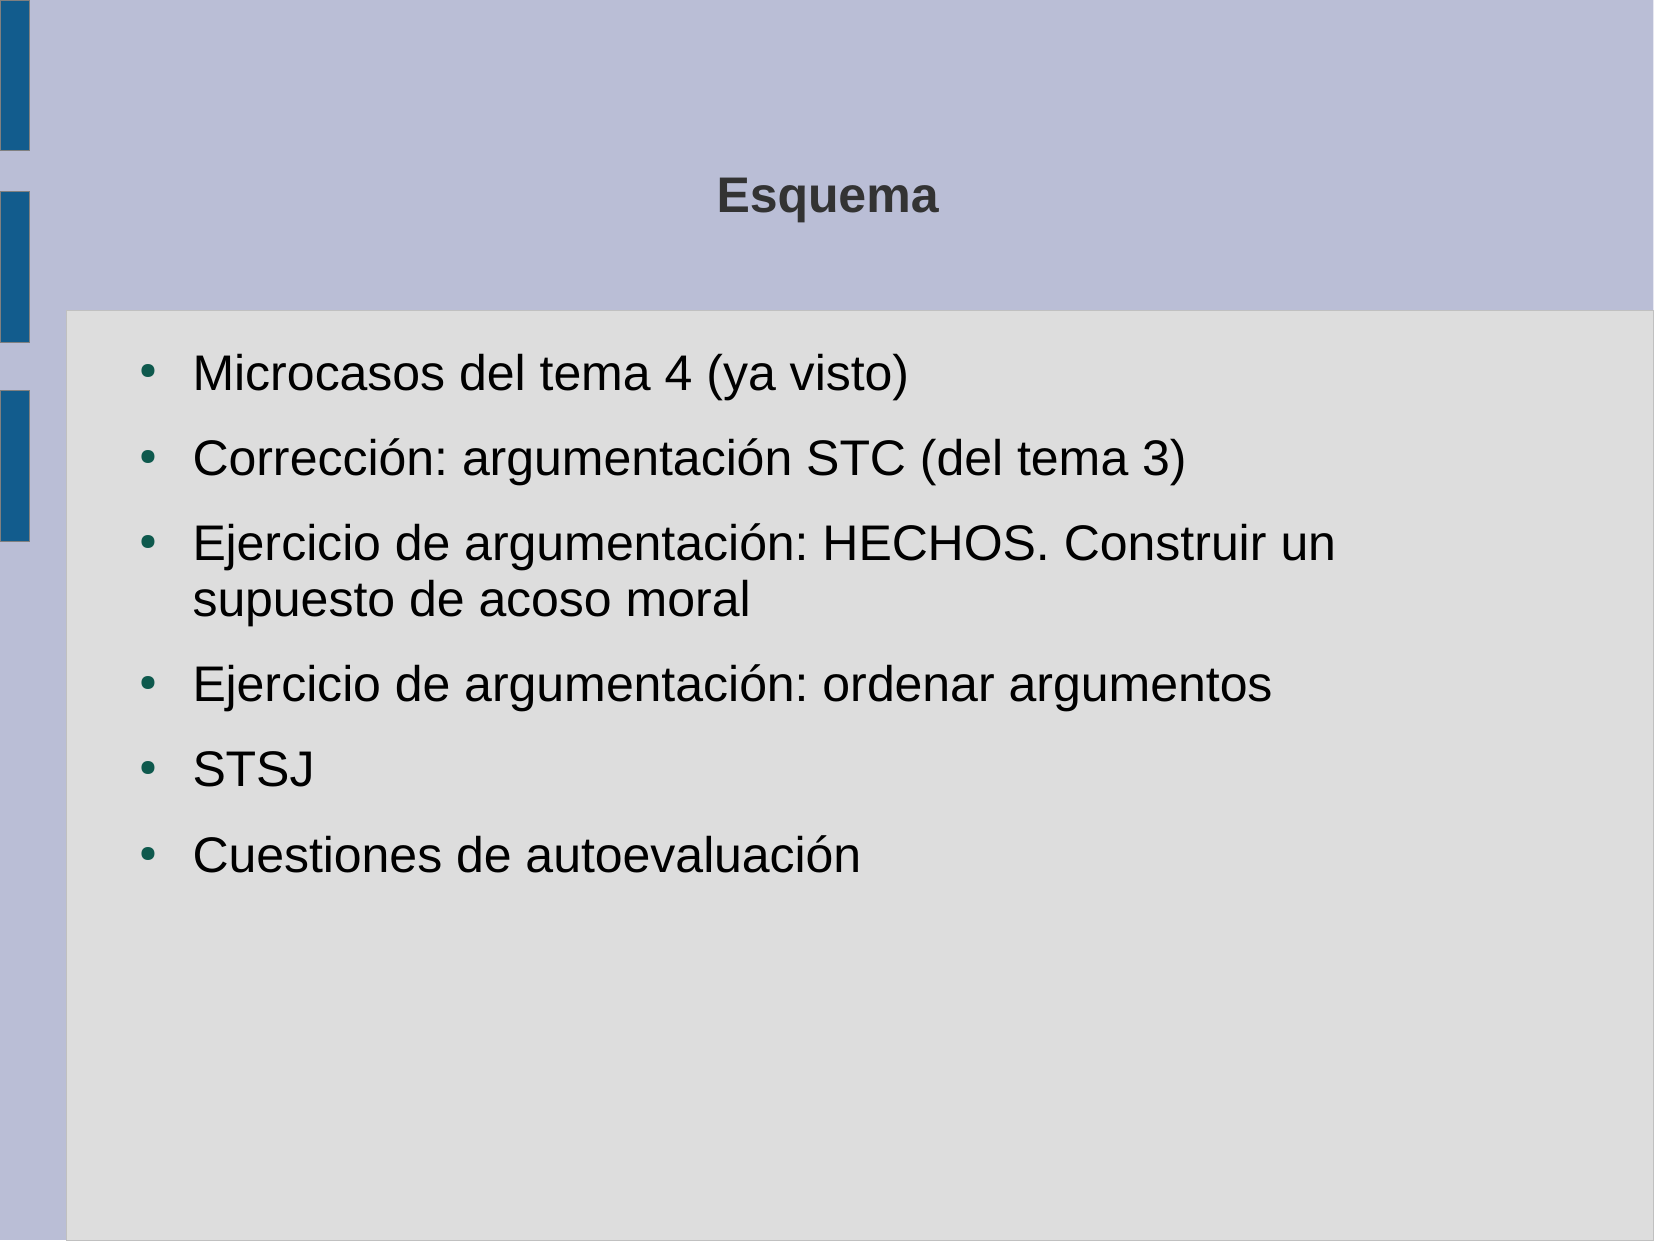

# Esquema
Microcasos del tema 4 (ya visto)
Corrección: argumentación STC (del tema 3)
Ejercicio de argumentación: HECHOS. Construir un supuesto de acoso moral
Ejercicio de argumentación: ordenar argumentos
STSJ
Cuestiones de autoevaluación